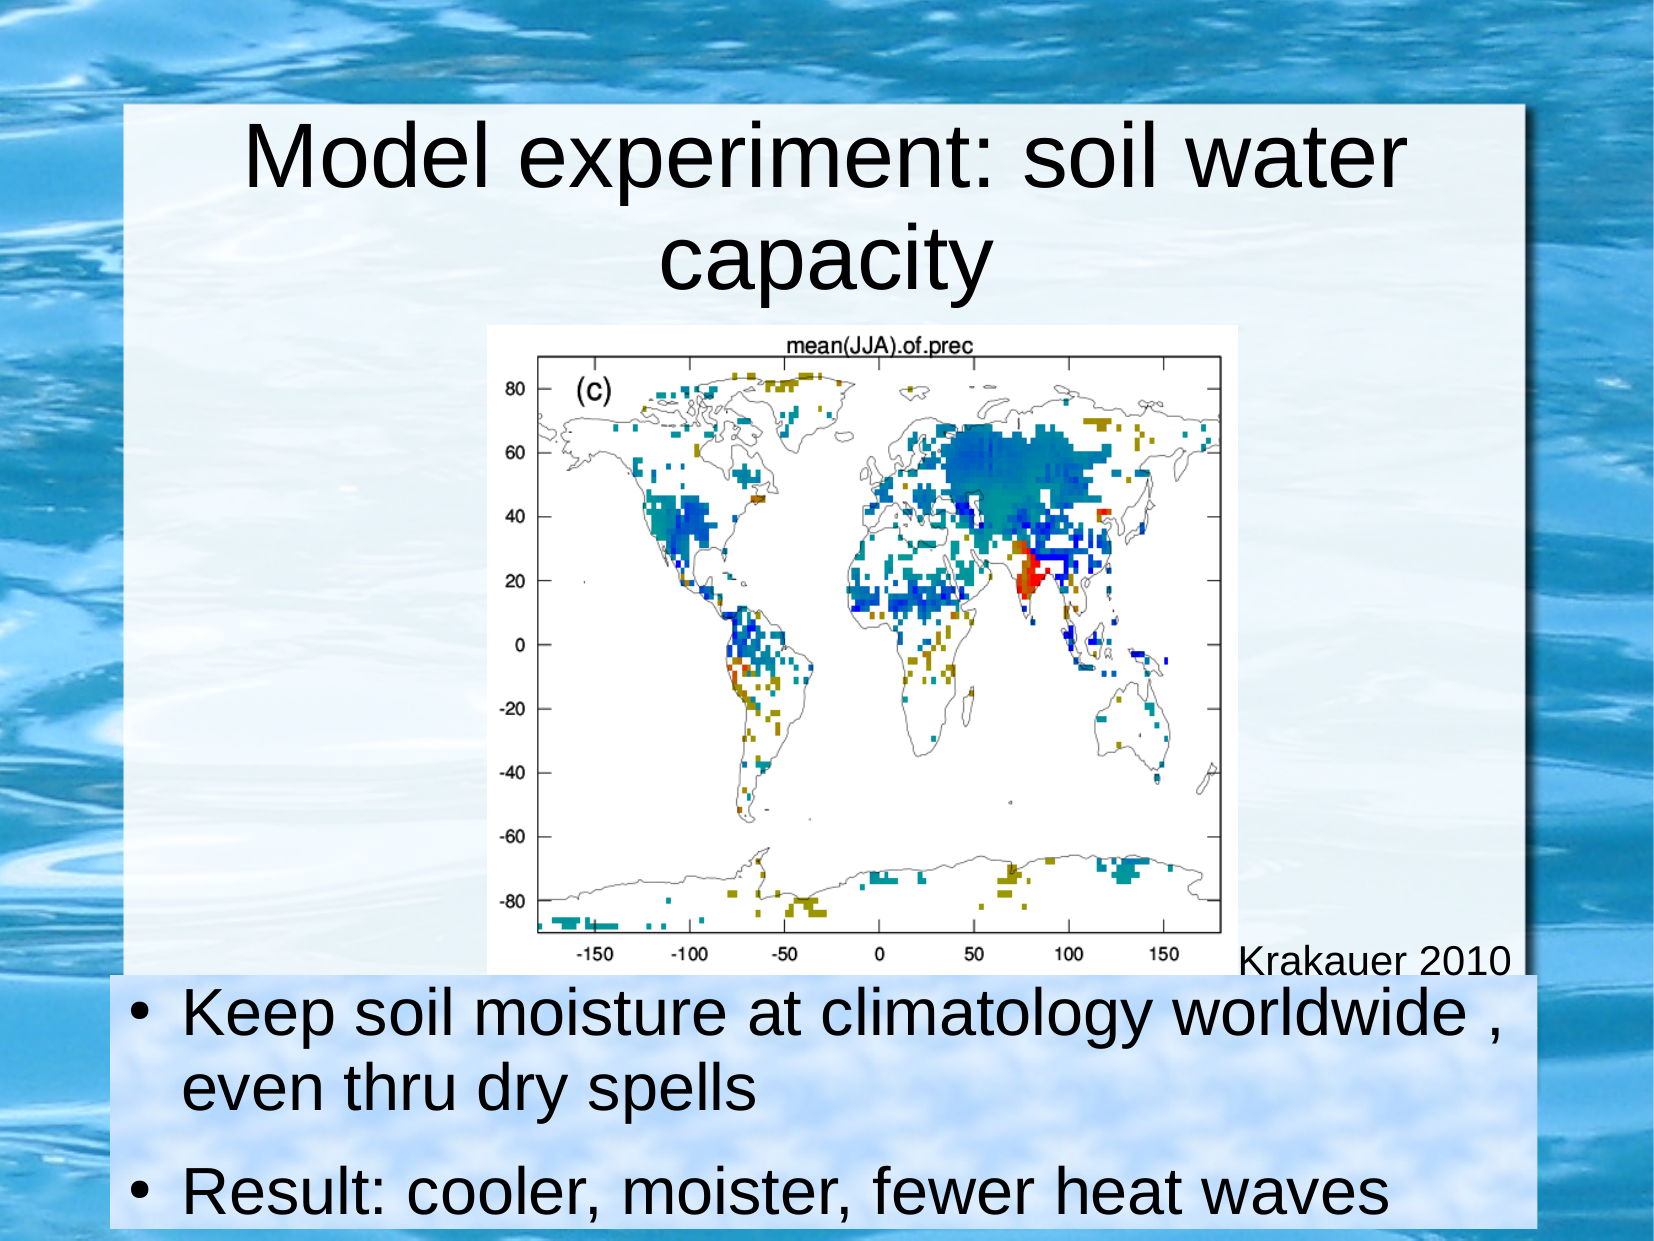

# Model experiment: soil water capacity
Krakauer 2010
Keep soil moisture at climatology worldwide , even thru dry spells
Result: cooler, moister, fewer heat waves